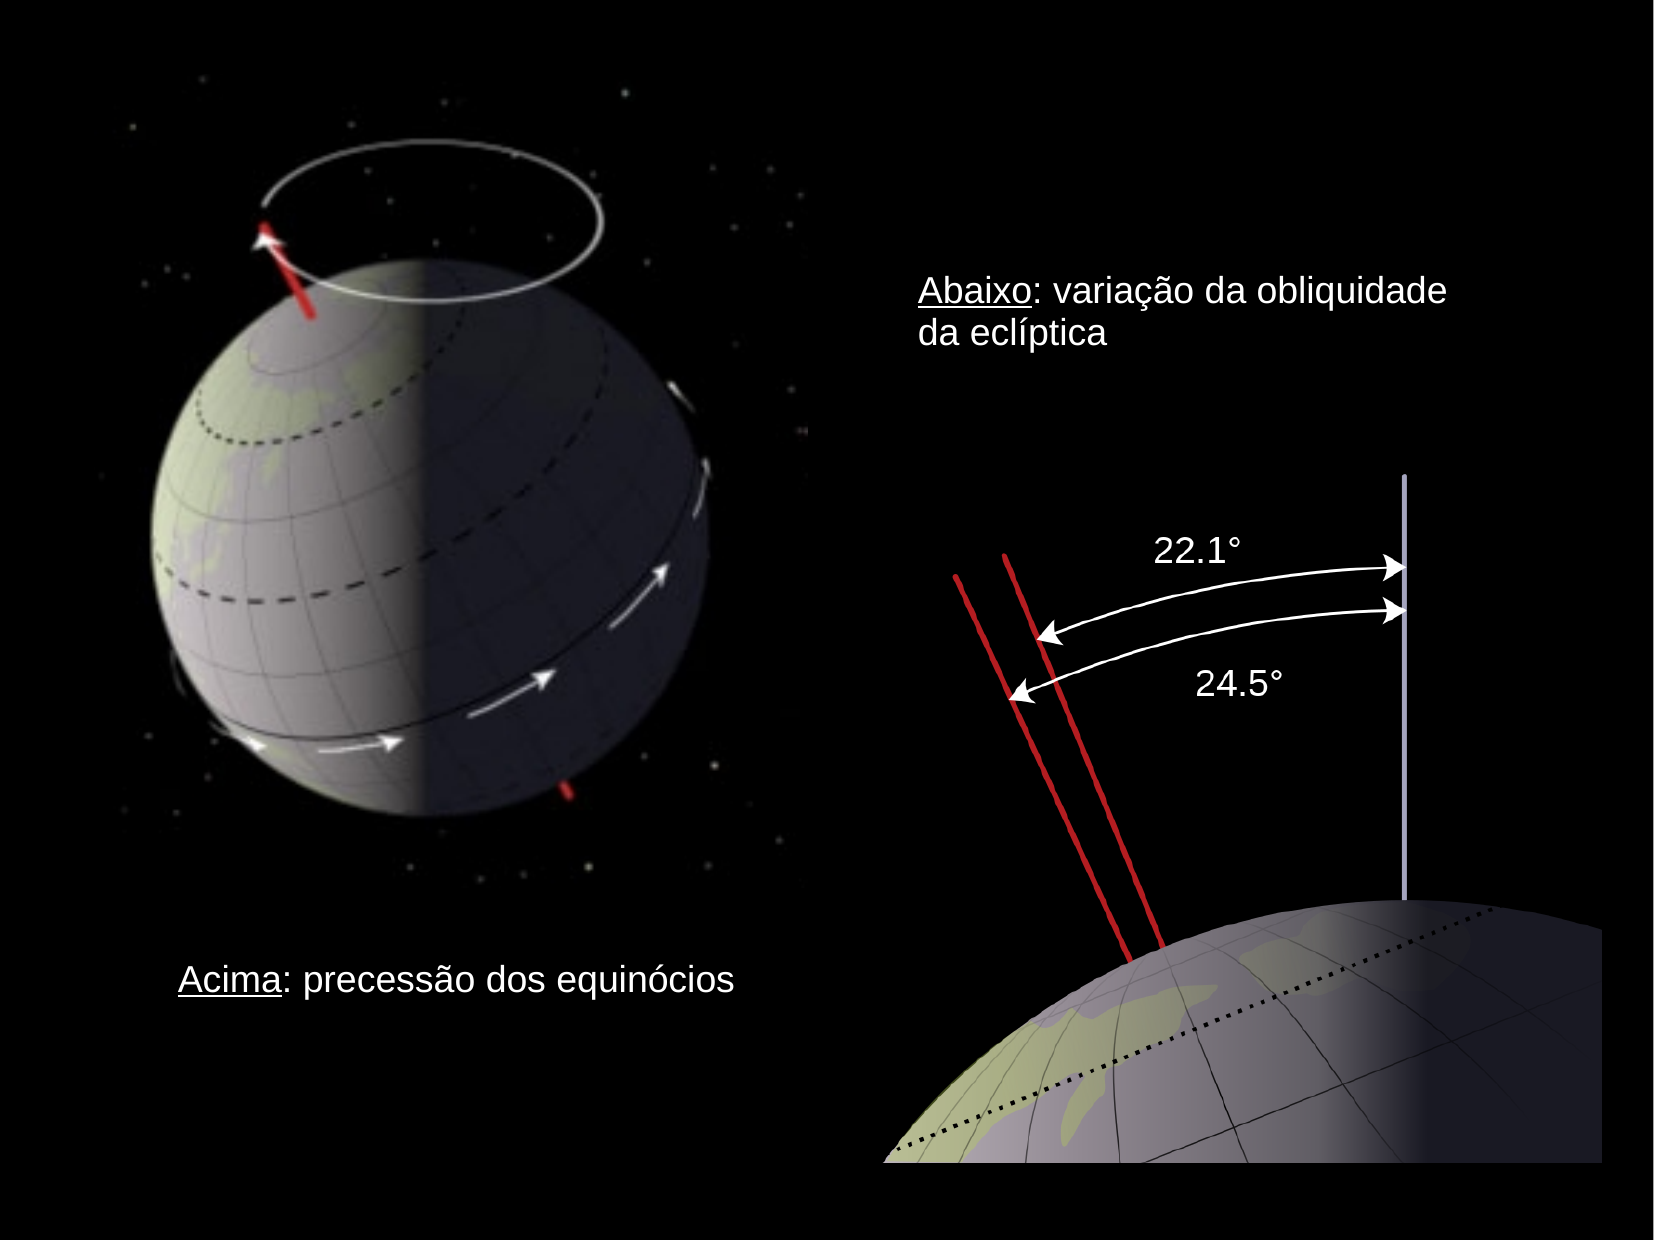

Abaixo: variação da obliquidade
da eclíptica
Acima: precessão dos equinócios